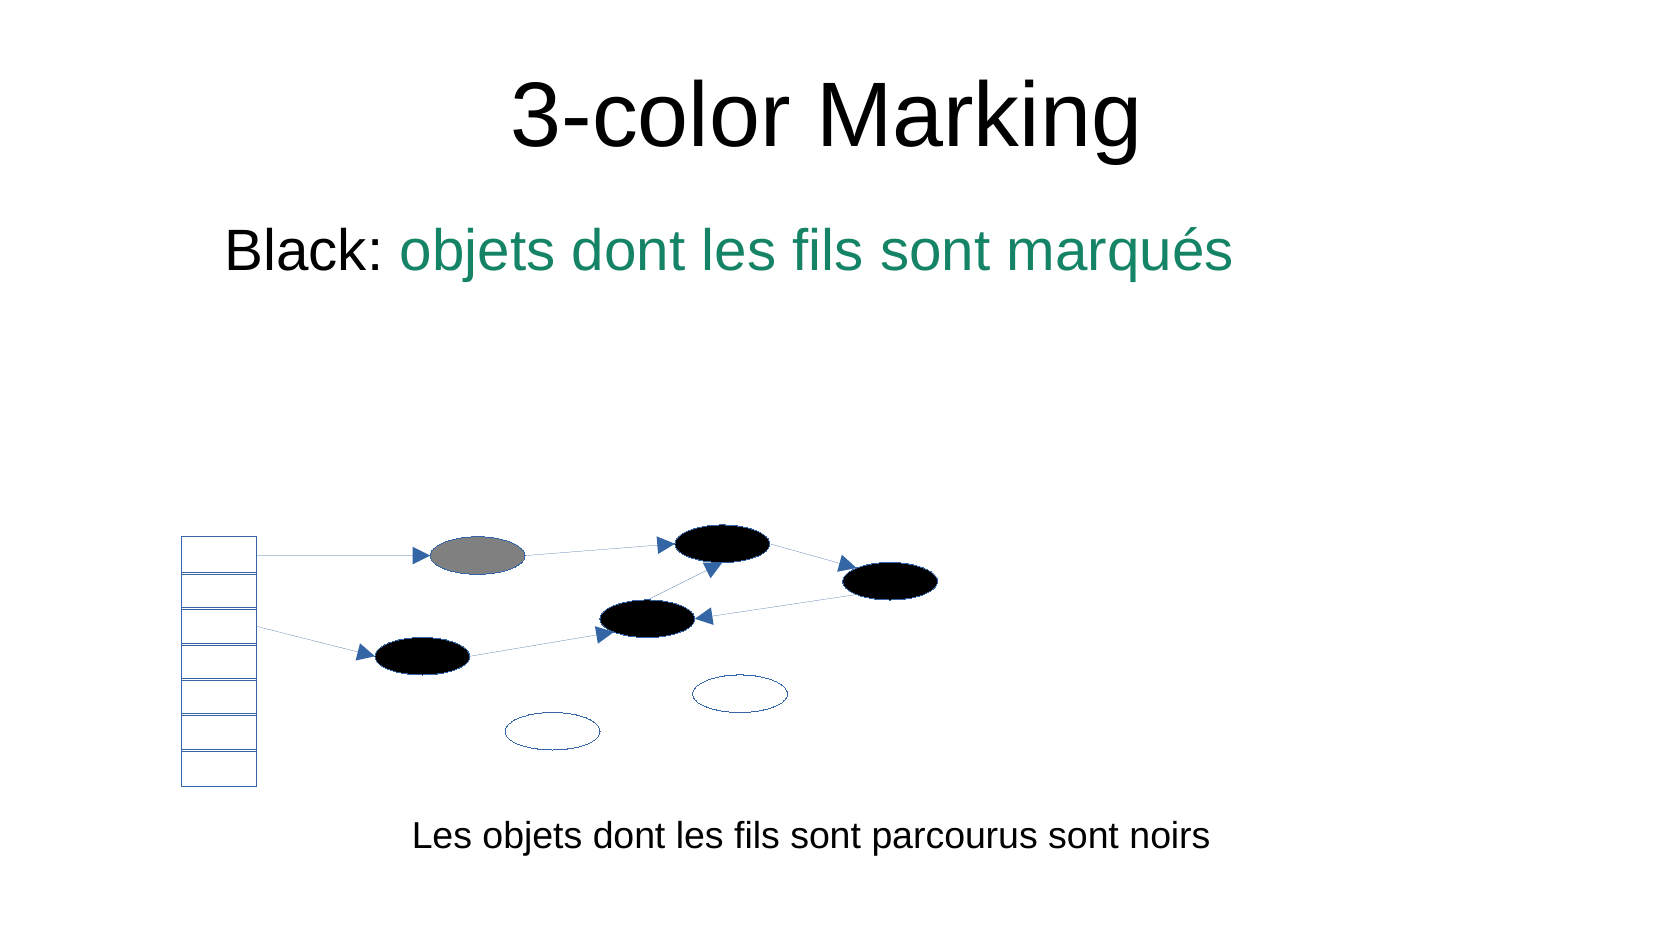

# 3-color Marking
Black: objets dont les fils sont marqués
Les objets dont les fils sont parcourus sont noirs